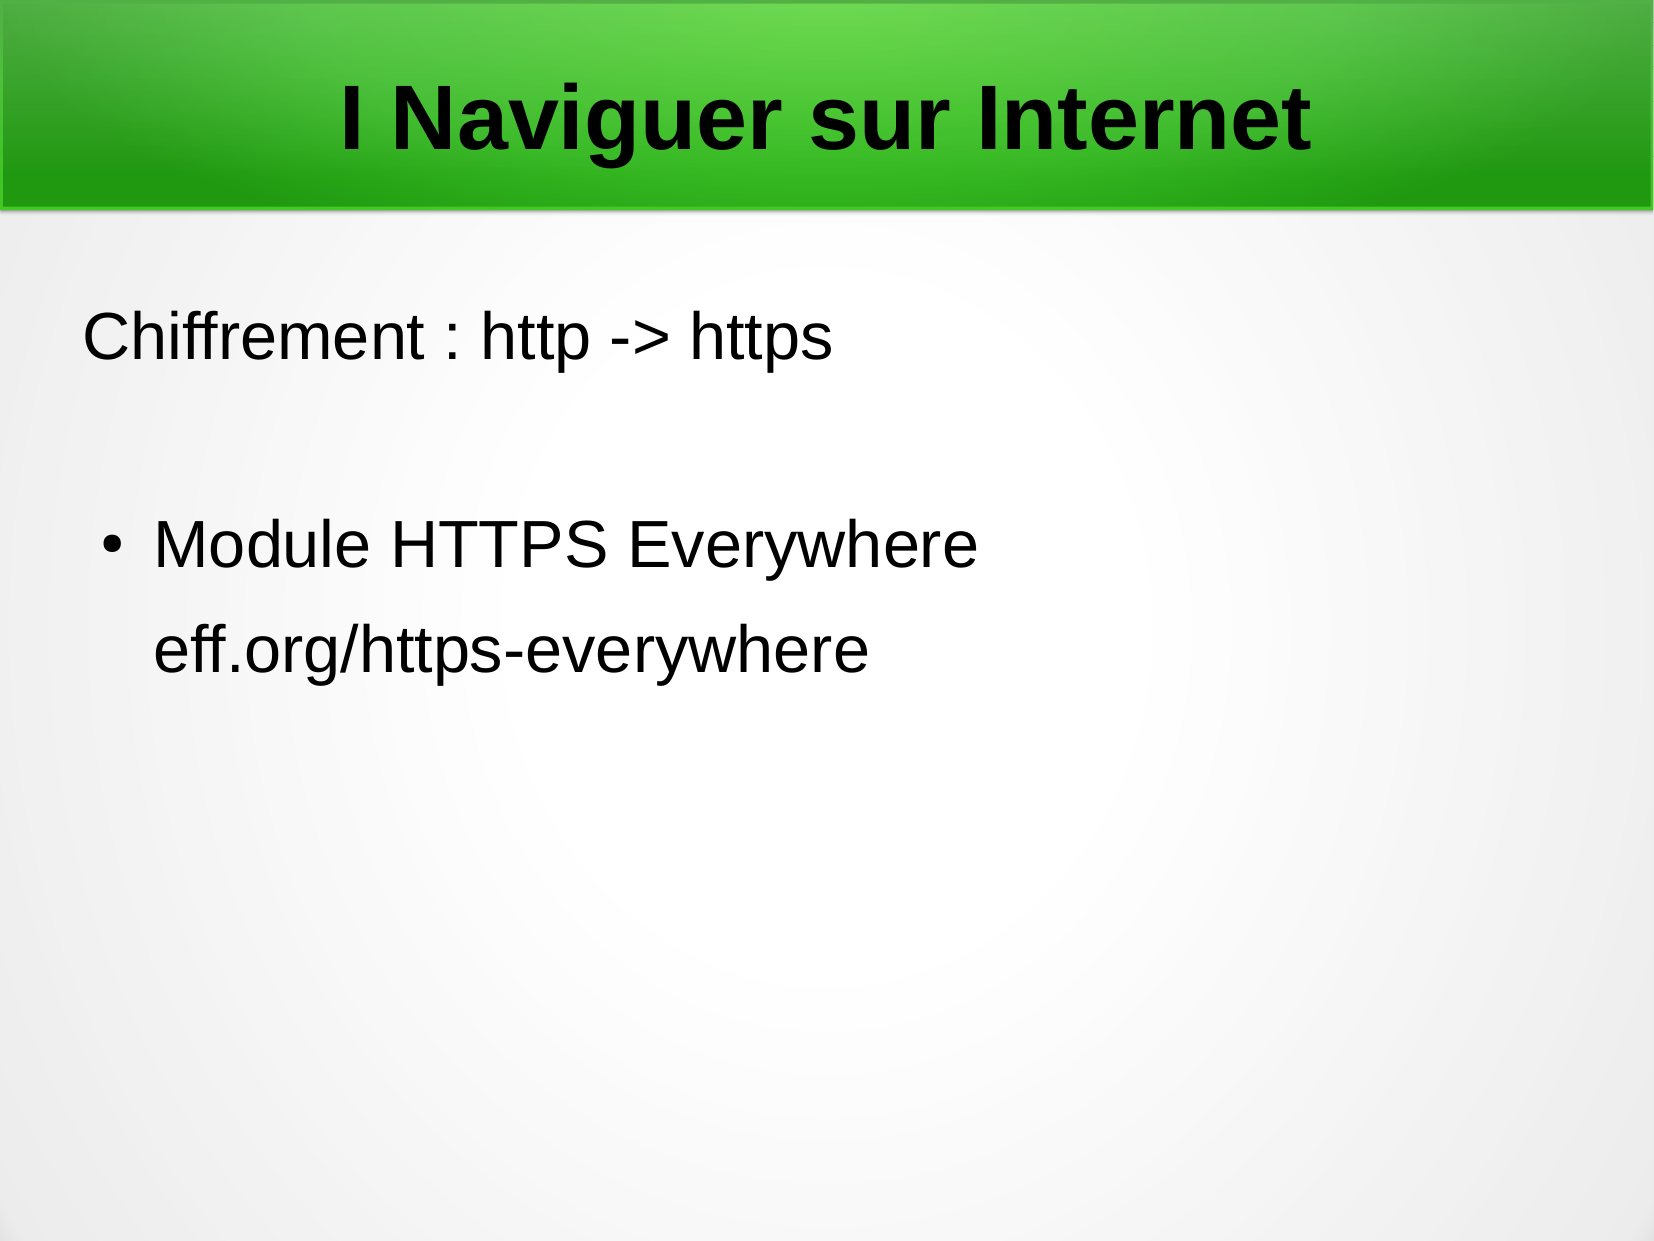

# I Naviguer sur Internet
Chiffrement : http -> https
Module HTTPS Everywhere
eff.org/https-everywhere